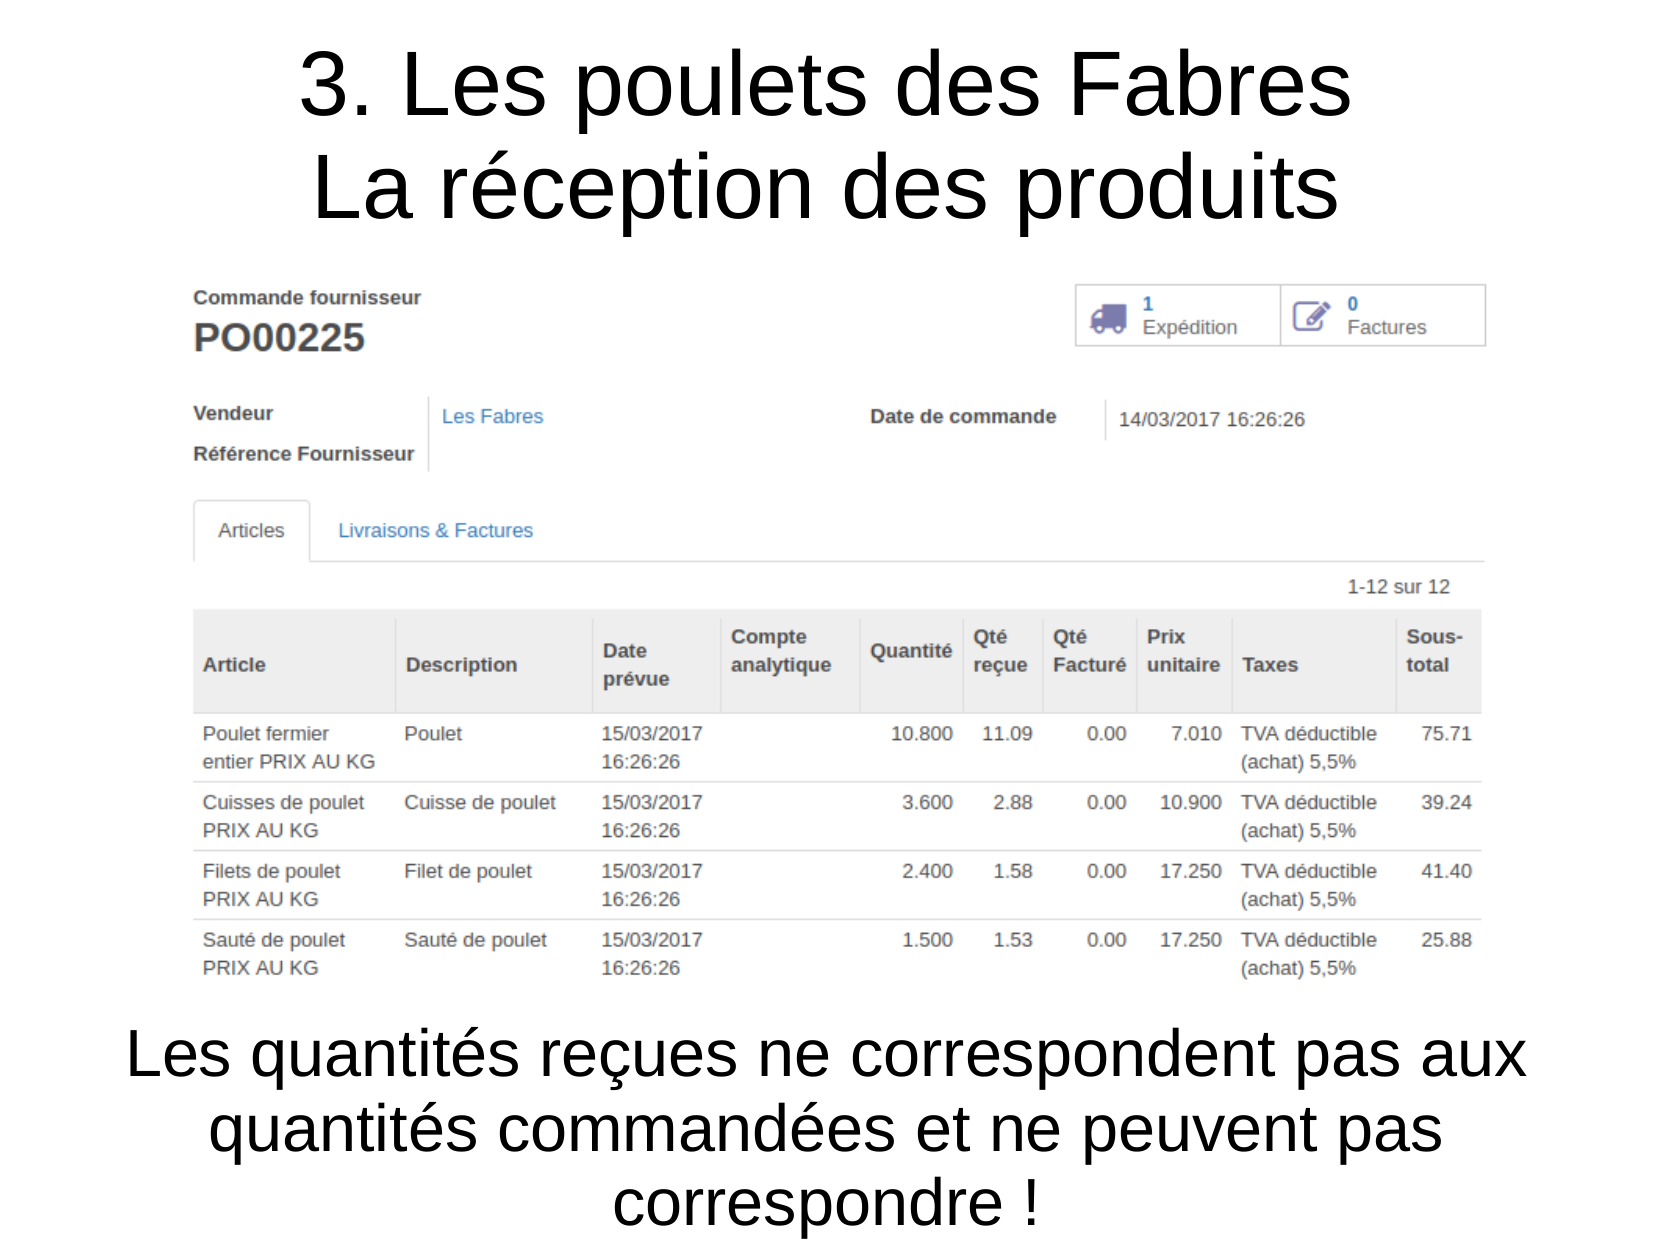

# 3. Les poulets des Fabres La réception des produits
Les quantités reçues ne correspondent pas aux quantités commandées et ne peuvent pas correspondre !